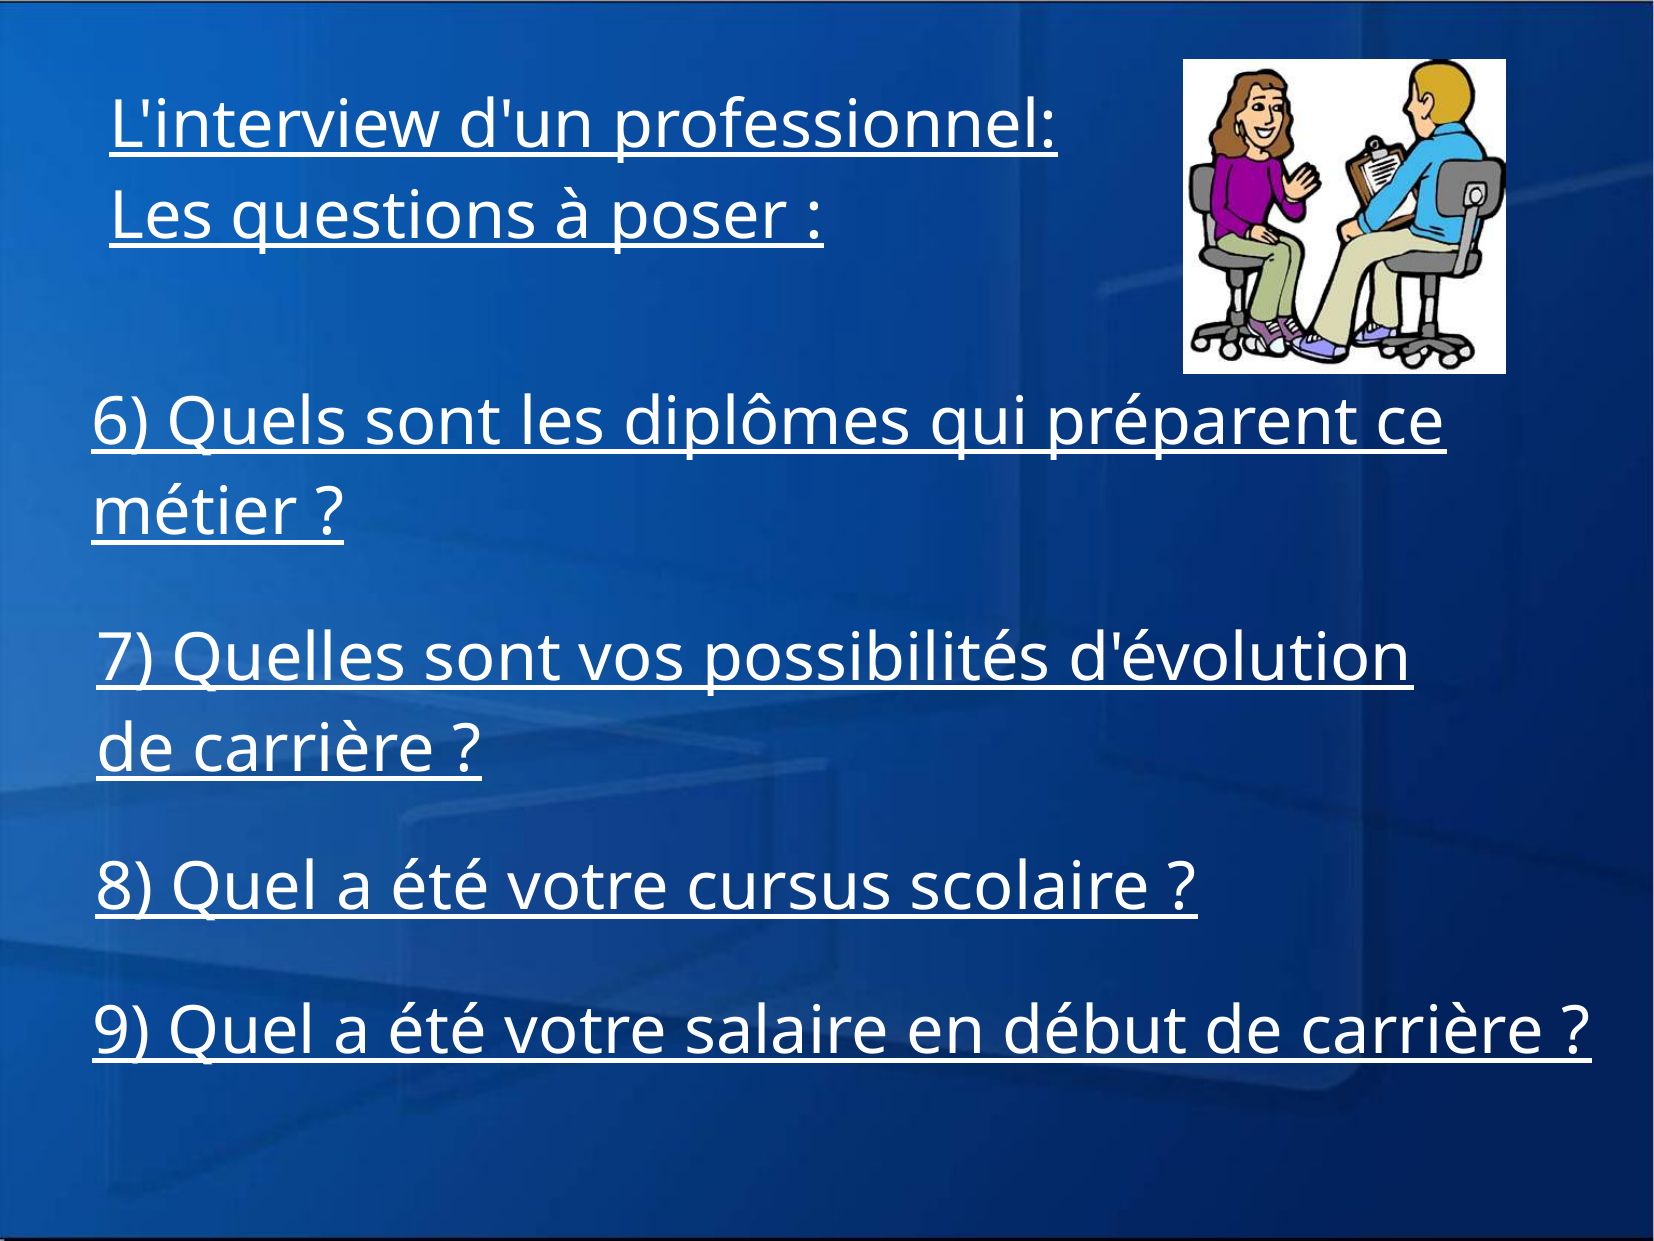

L'interview d'un professionnel:
Les questions à poser :
6) Quels sont les diplômes qui préparent ce métier ?
7) Quelles sont vos possibilités d'évolution de carrière ?
8) Quel a été votre cursus scolaire ?
9) Quel a été votre salaire en début de carrière ?